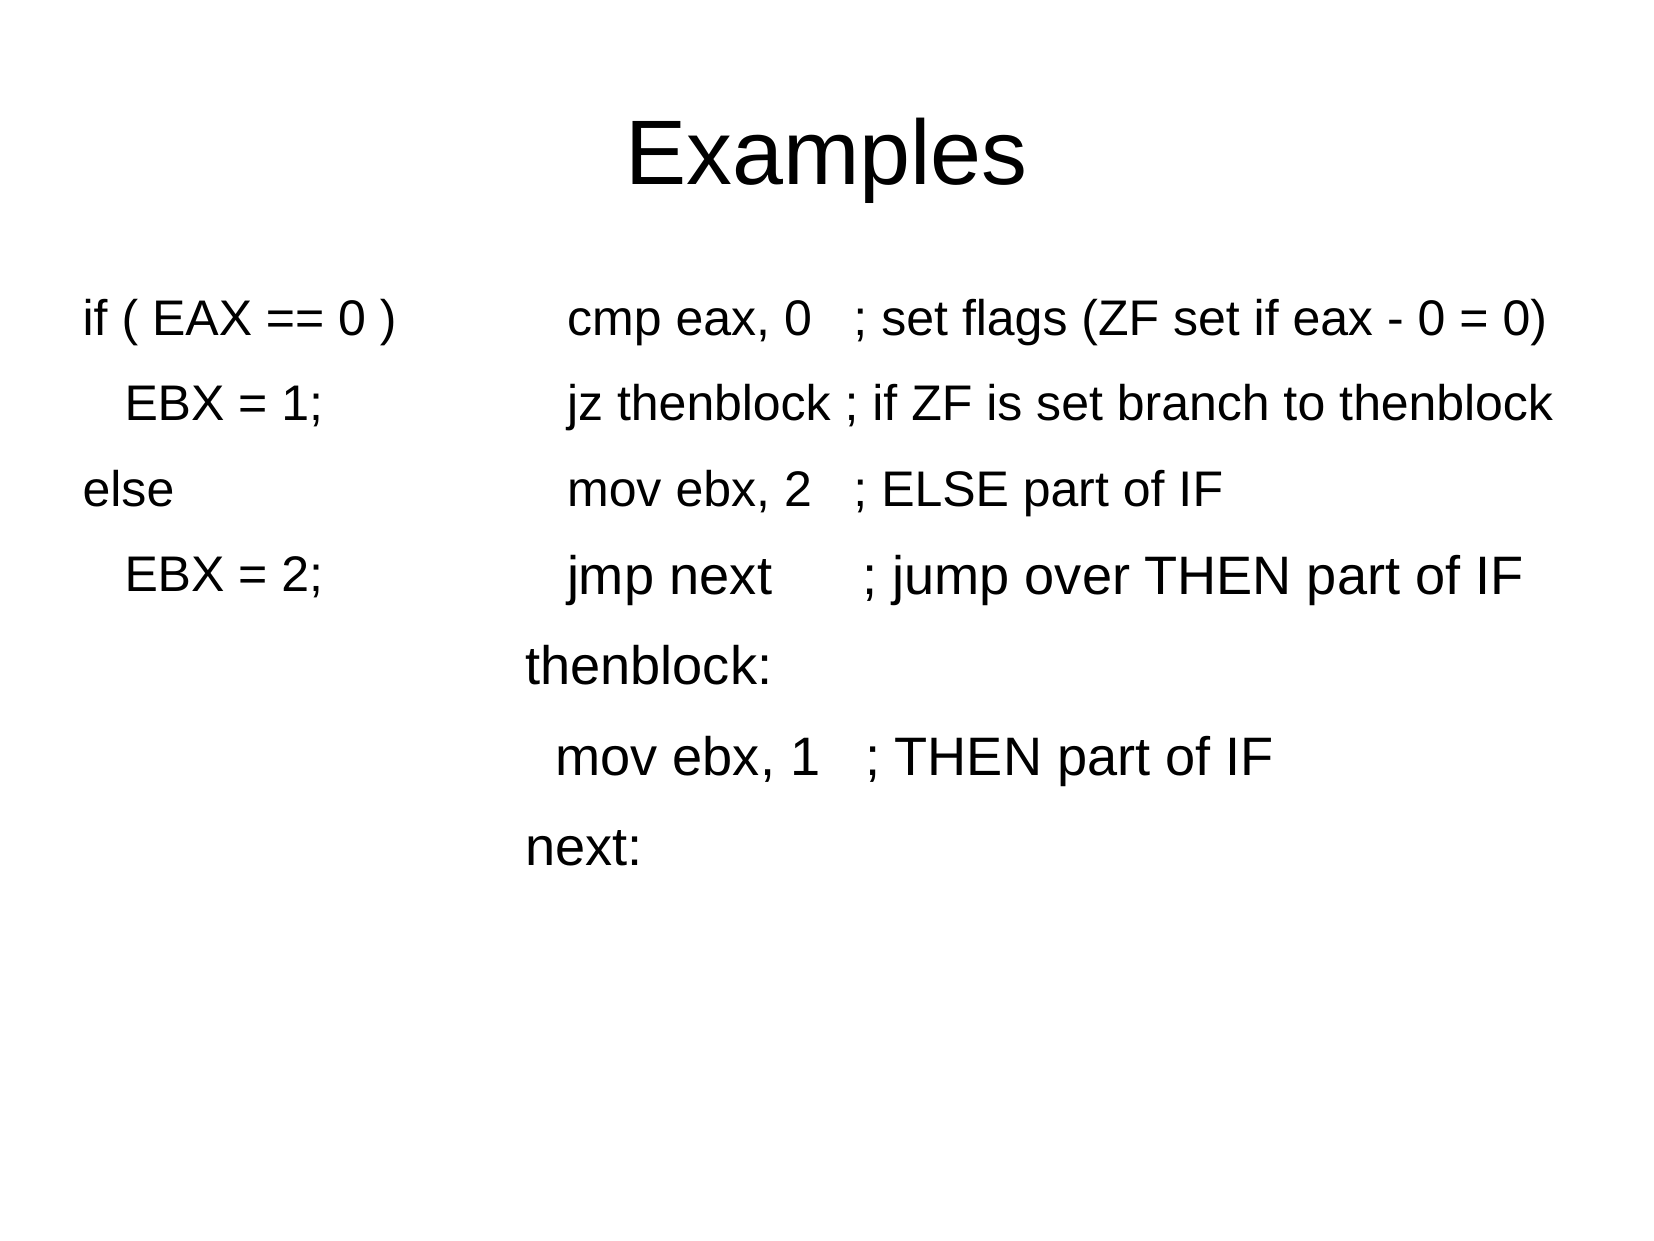

# Examples
if ( EAX == 0 )
 EBX = 1;
else
 EBX = 2;
 cmp eax, 0 ; set flags (ZF set if eax - 0 = 0)
 jz thenblock ; if ZF is set branch to thenblock
 mov ebx, 2 ; ELSE part of IF
 jmp next ; jump over THEN part of IF
thenblock:
 mov ebx, 1 ; THEN part of IF
next: